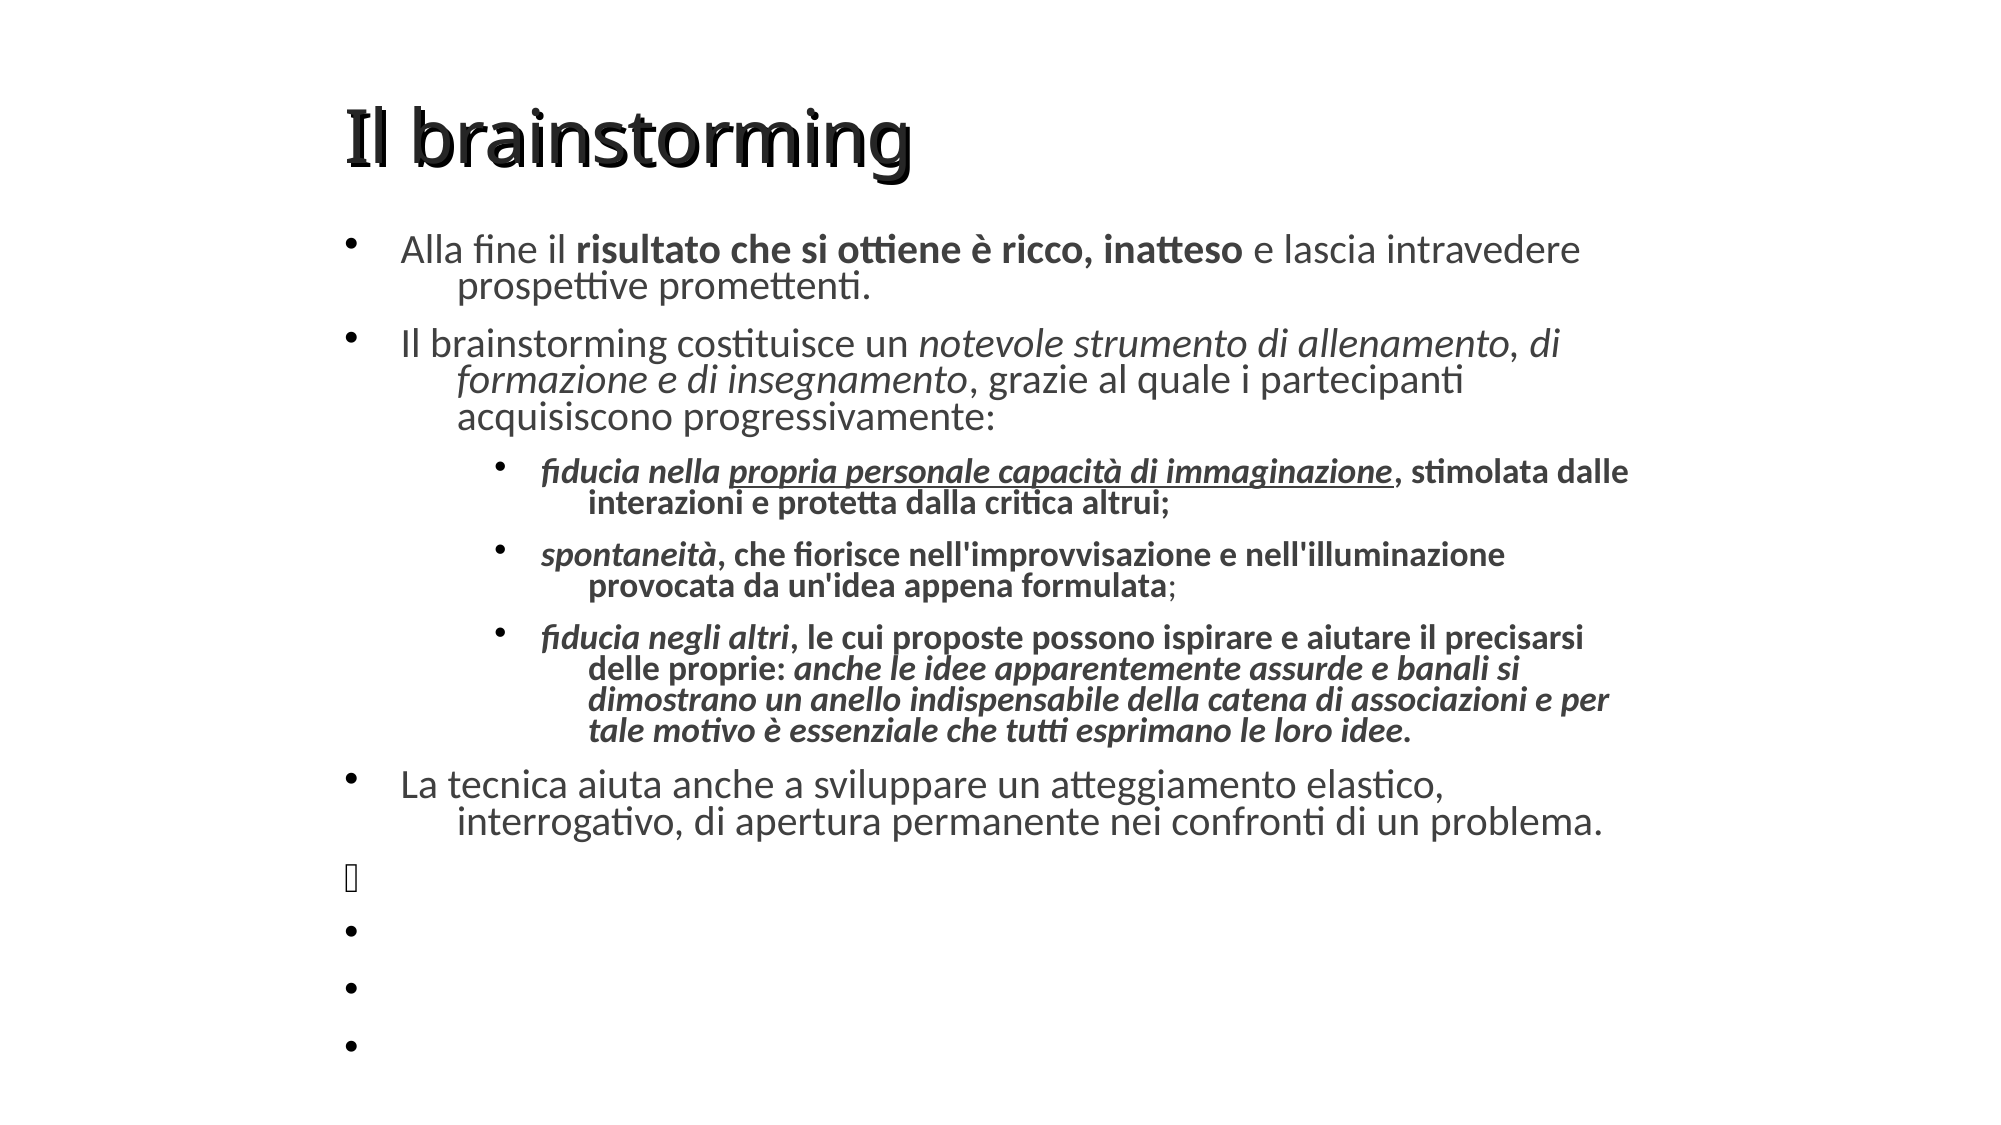

# Il brainstorming
Alla fine il risultato che si ottiene è ricco, inatteso e lascia intravedere prospettive promettenti.
Il brainstorming costituisce un notevole strumento di allenamento, di formazione e di insegnamento, grazie al quale i partecipanti acquisiscono progressivamente:
fiducia nella propria personale capacità di immaginazione, stimolata dalle interazioni e protetta dalla critica altrui;
spontaneità, che fiorisce nell'improvvisazione e nell'illuminazione provocata da un'idea appena formulata;
fiducia negli altri, le cui proposte possono ispirare e aiutare il precisarsi delle proprie: anche le idee apparentemente assurde e banali si dimostrano un anello indispensabile della catena di associazioni e per tale motivo è essenziale che tutti esprimano le loro idee.
La tecnica aiuta anche a sviluppare un atteggiamento elastico, interrogativo, di apertura permanente nei confronti di un problema.